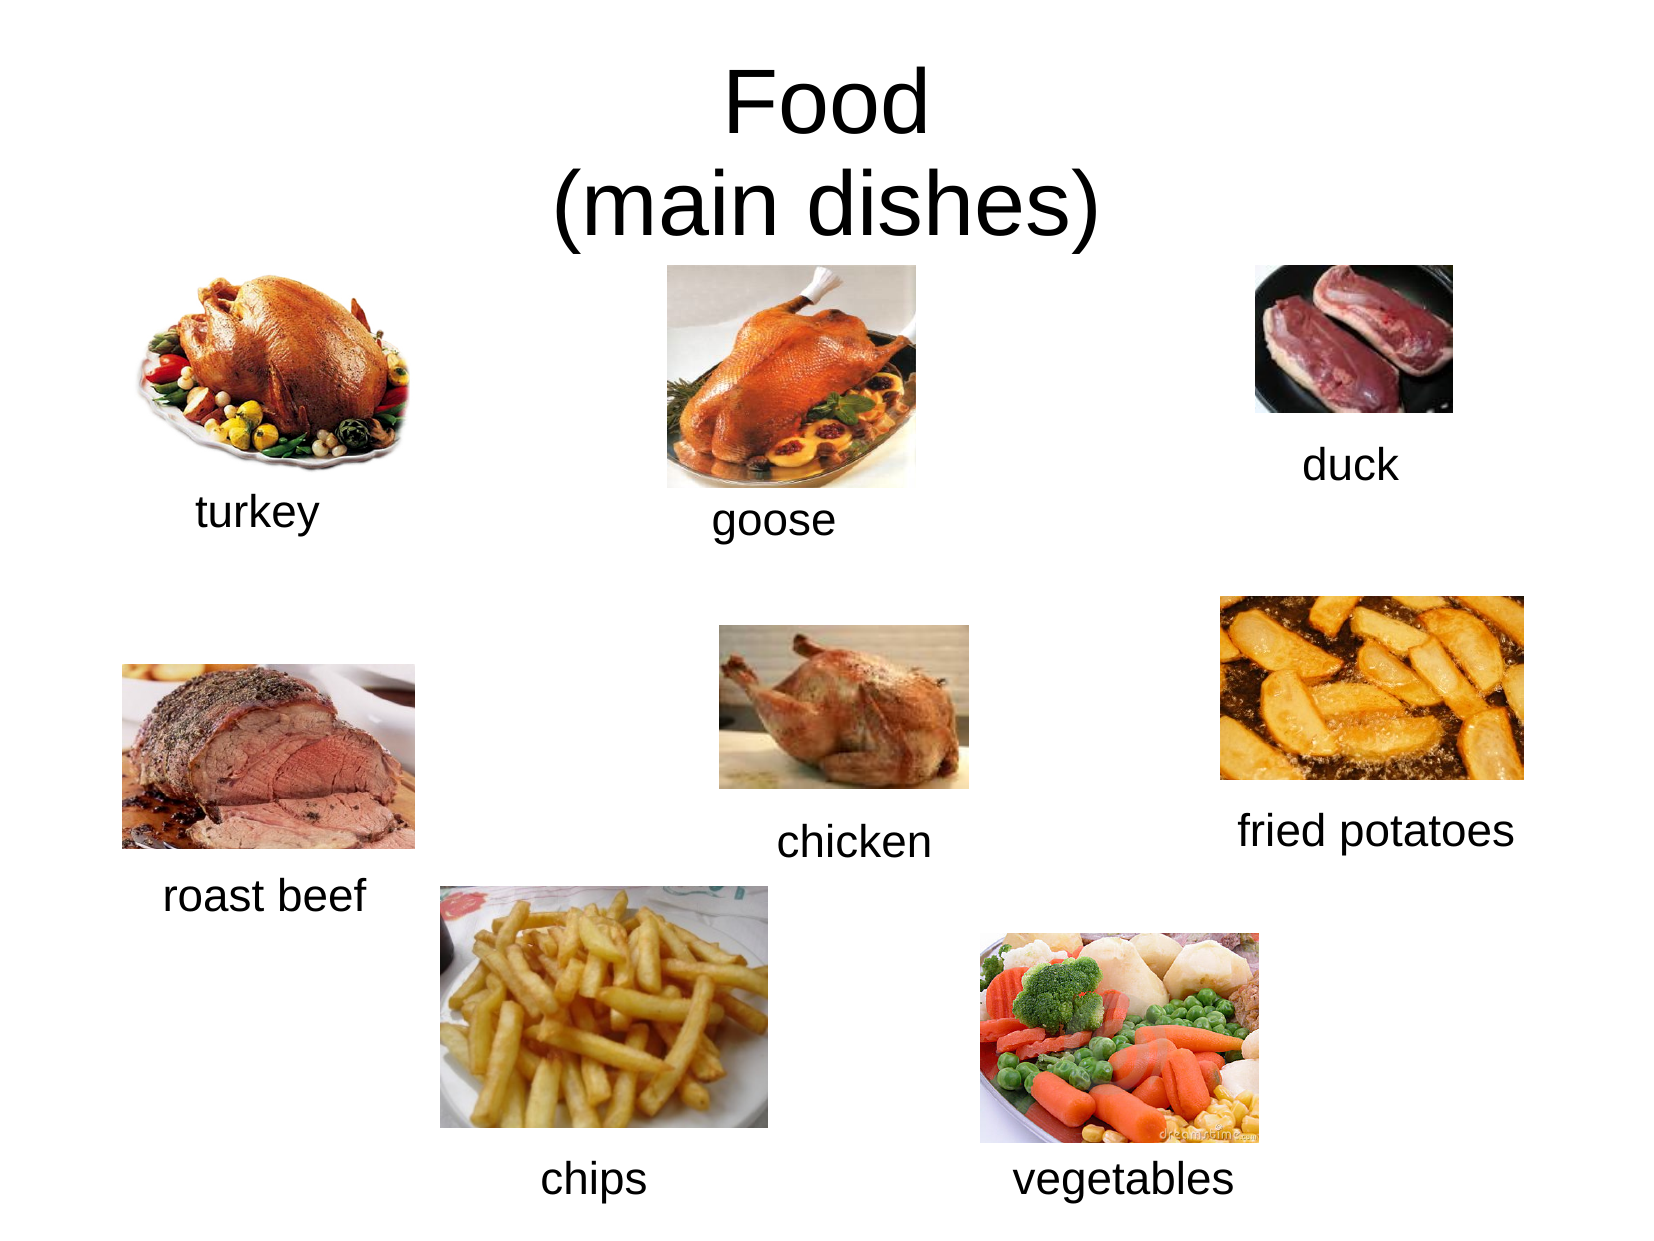

# Food (main dishes)
duck
turkey
goose
fried potatoes
chicken
roast beef
chips
vegetables